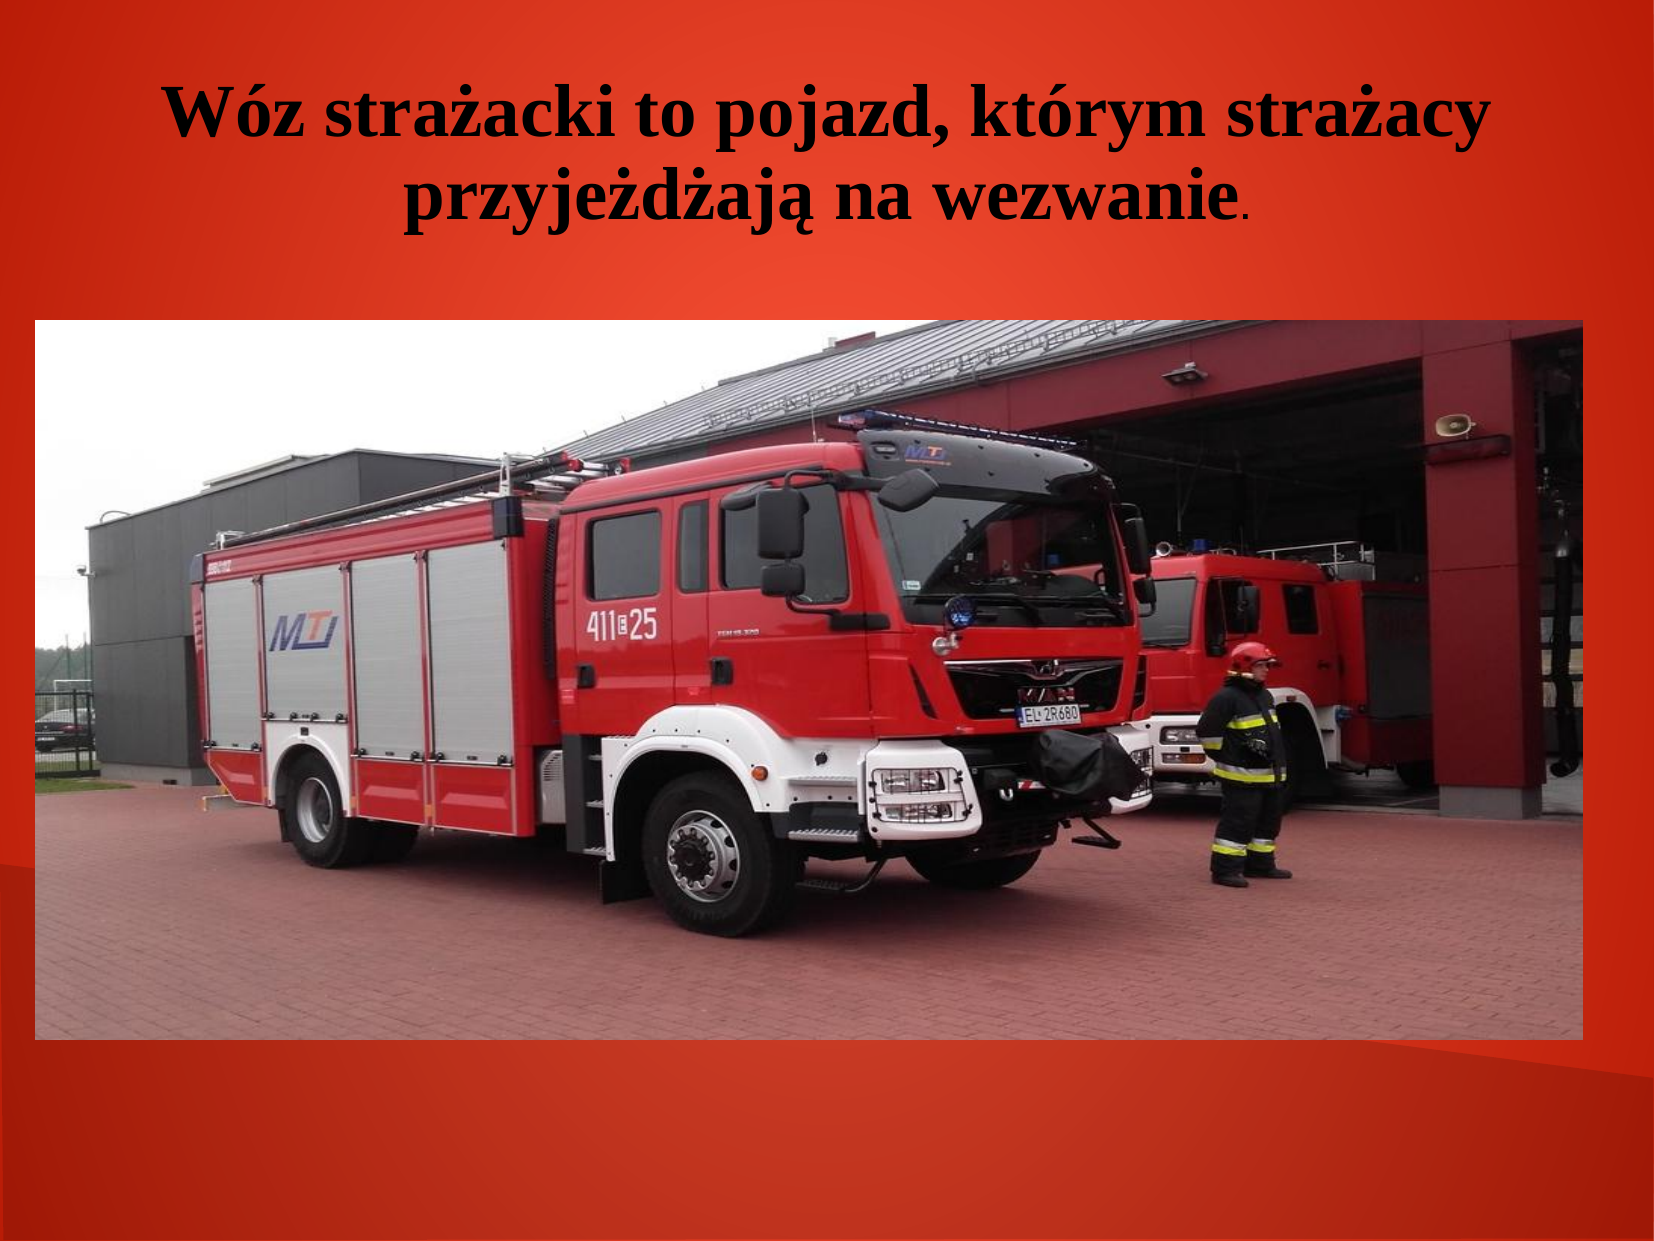

# Wóz strażacki to pojazd, którym strażacy przyjeżdżają na wezwanie.